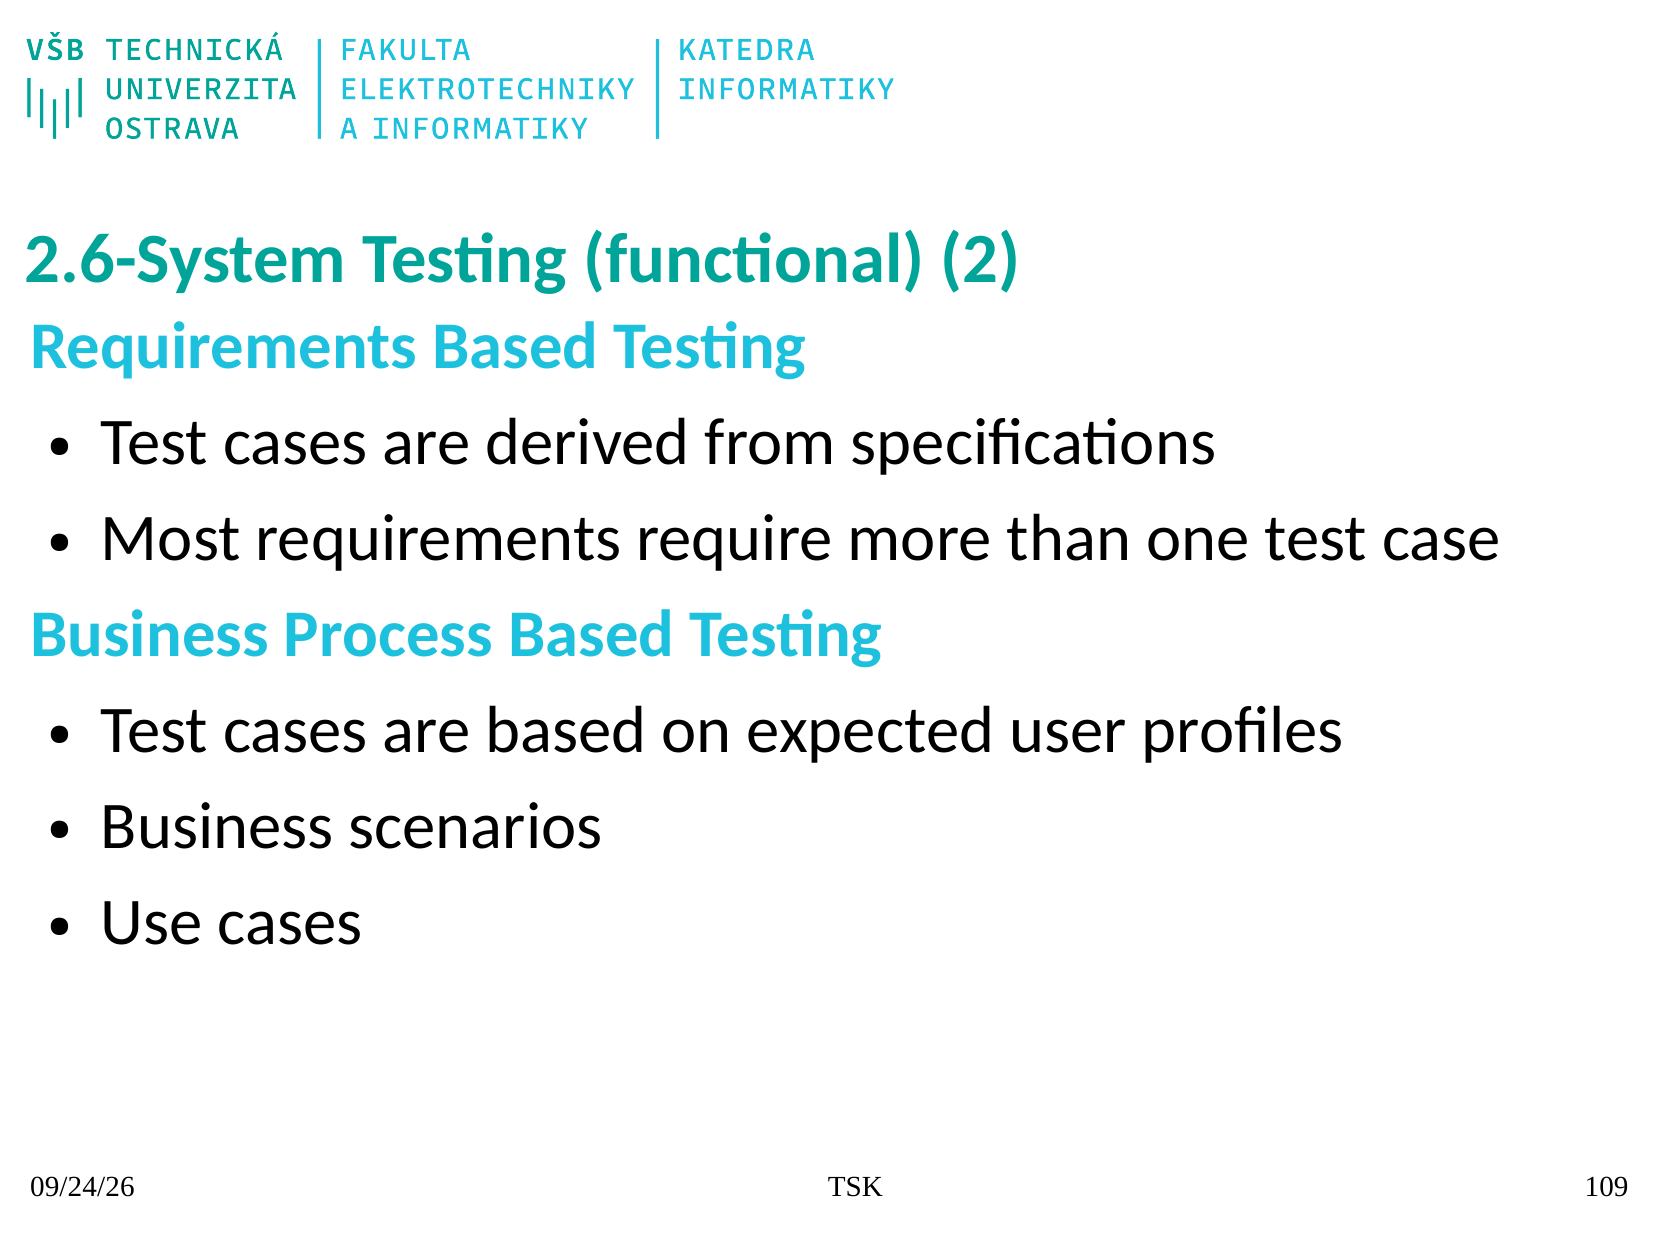

# 2.6-System Testing (functional) (2)
Requirements Based Testing
Test cases are derived from specifications
Most requirements require more than one test case
Business Process Based Testing
Test cases are based on expected user profiles
Business scenarios
Use cases
TSK
109